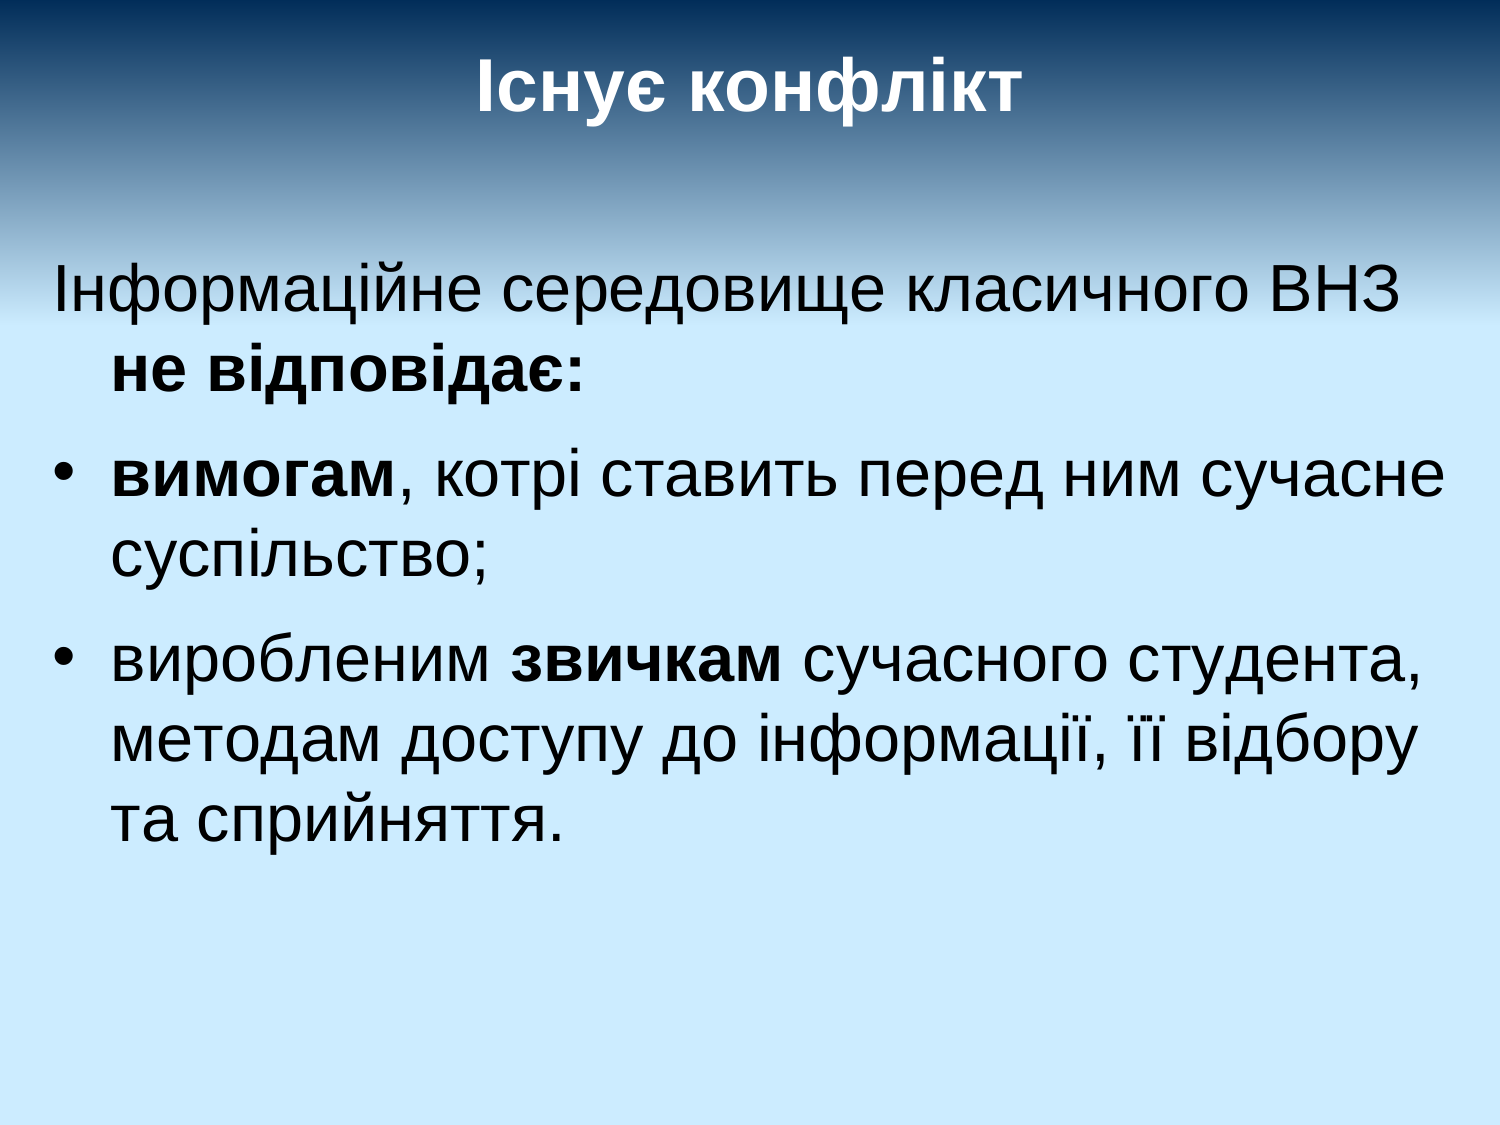

Існує конфлікт
# Інформаційне середовище класичного ВНЗ не відповідає:
вимогам, котрі ставить перед ним сучасне суспільство;
виробленим звичкам сучасного студента, методам доступу до інформації, її відбору та сприйняття.